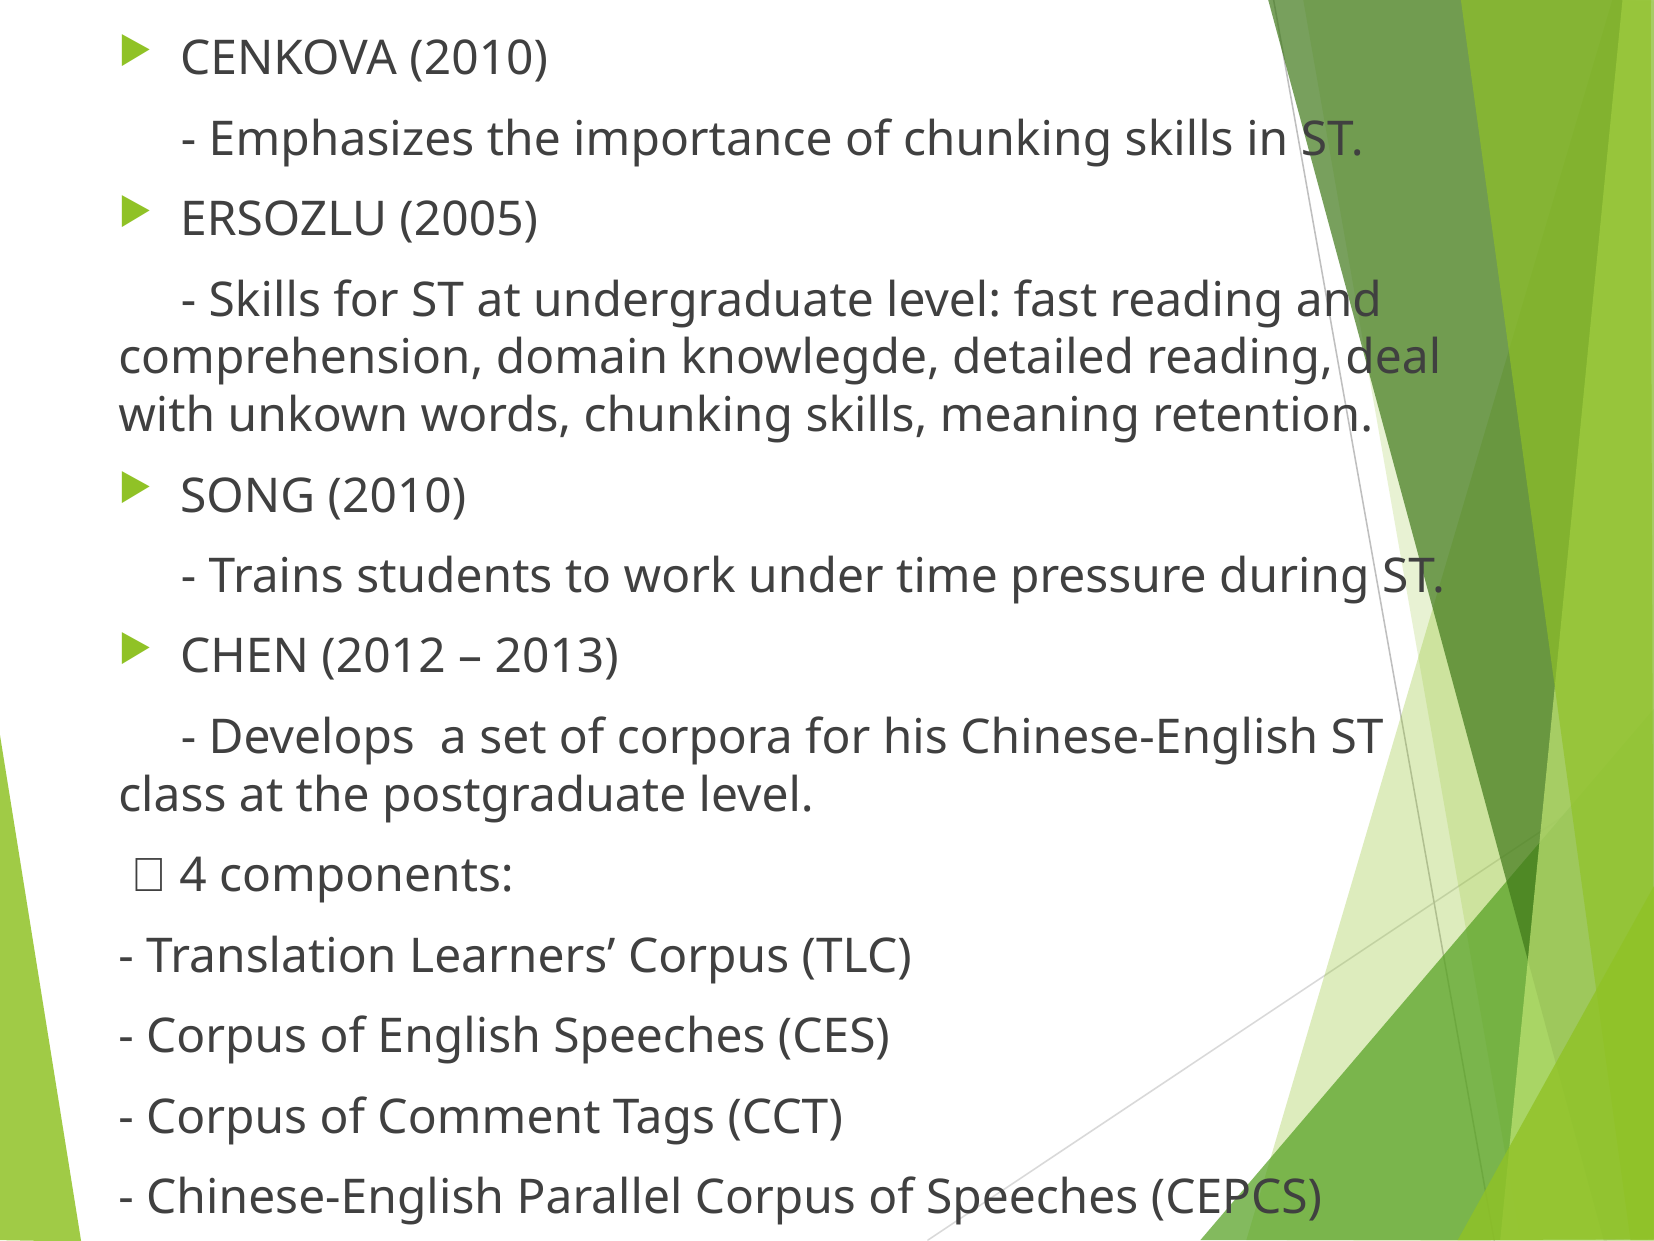

# CENKOVA (2010)
 - Emphasizes the importance of chunking skills in ST.
ERSOZLU (2005)
 - Skills for ST at undergraduate level: fast reading and comprehension, domain knowlegde, detailed reading, deal with unkown words, chunking skills, meaning retention.
SONG (2010)
 - Trains students to work under time pressure during ST.
CHEN (2012 – 2013)
 - Develops a set of corpora for his Chinese-English ST class at the postgraduate level.
  4 components:
- Translation Learners’ Corpus (TLC)
- Corpus of English Speeches (CES)
- Corpus of Comment Tags (CCT)
- Chinese-English Parallel Corpus of Speeches (CEPCS)